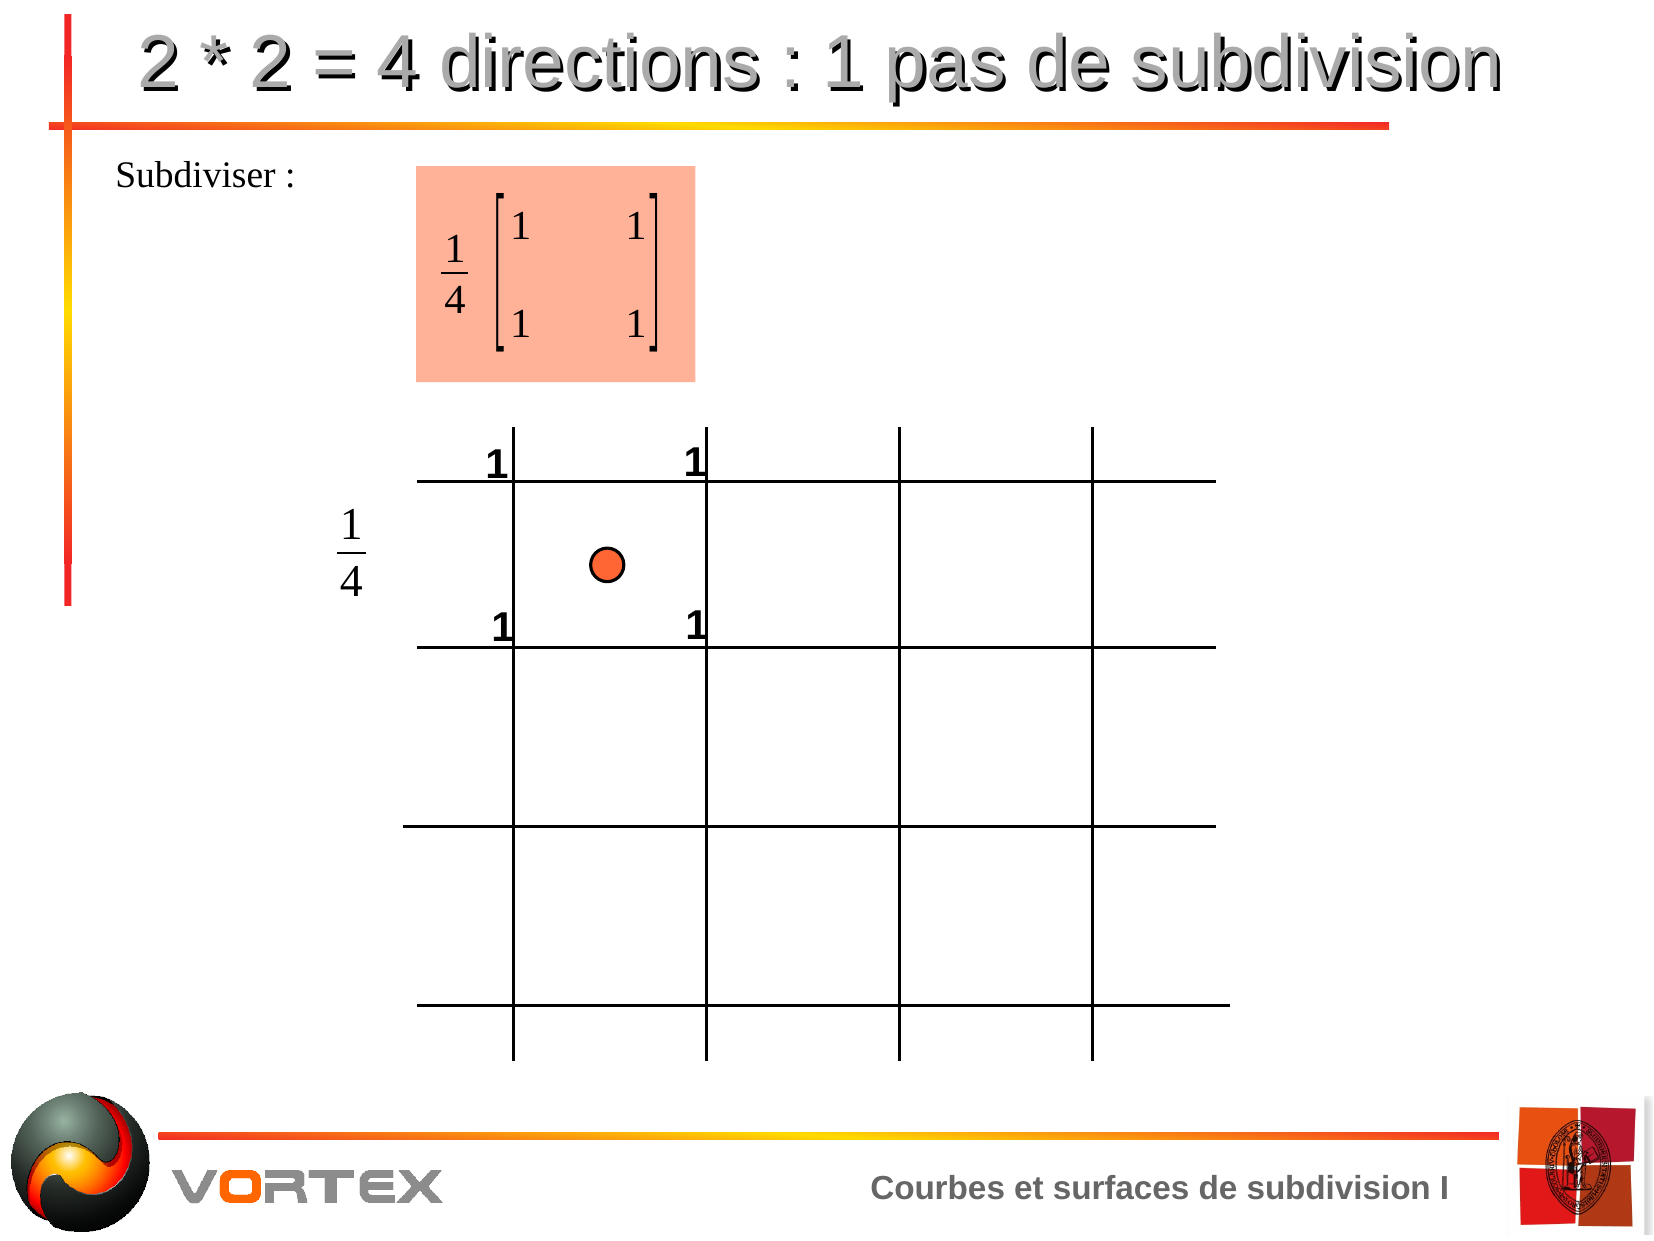

# 2 * 2 = 4 directions : 1 pas de subdivision
Subdiviser :
1
1
1
1